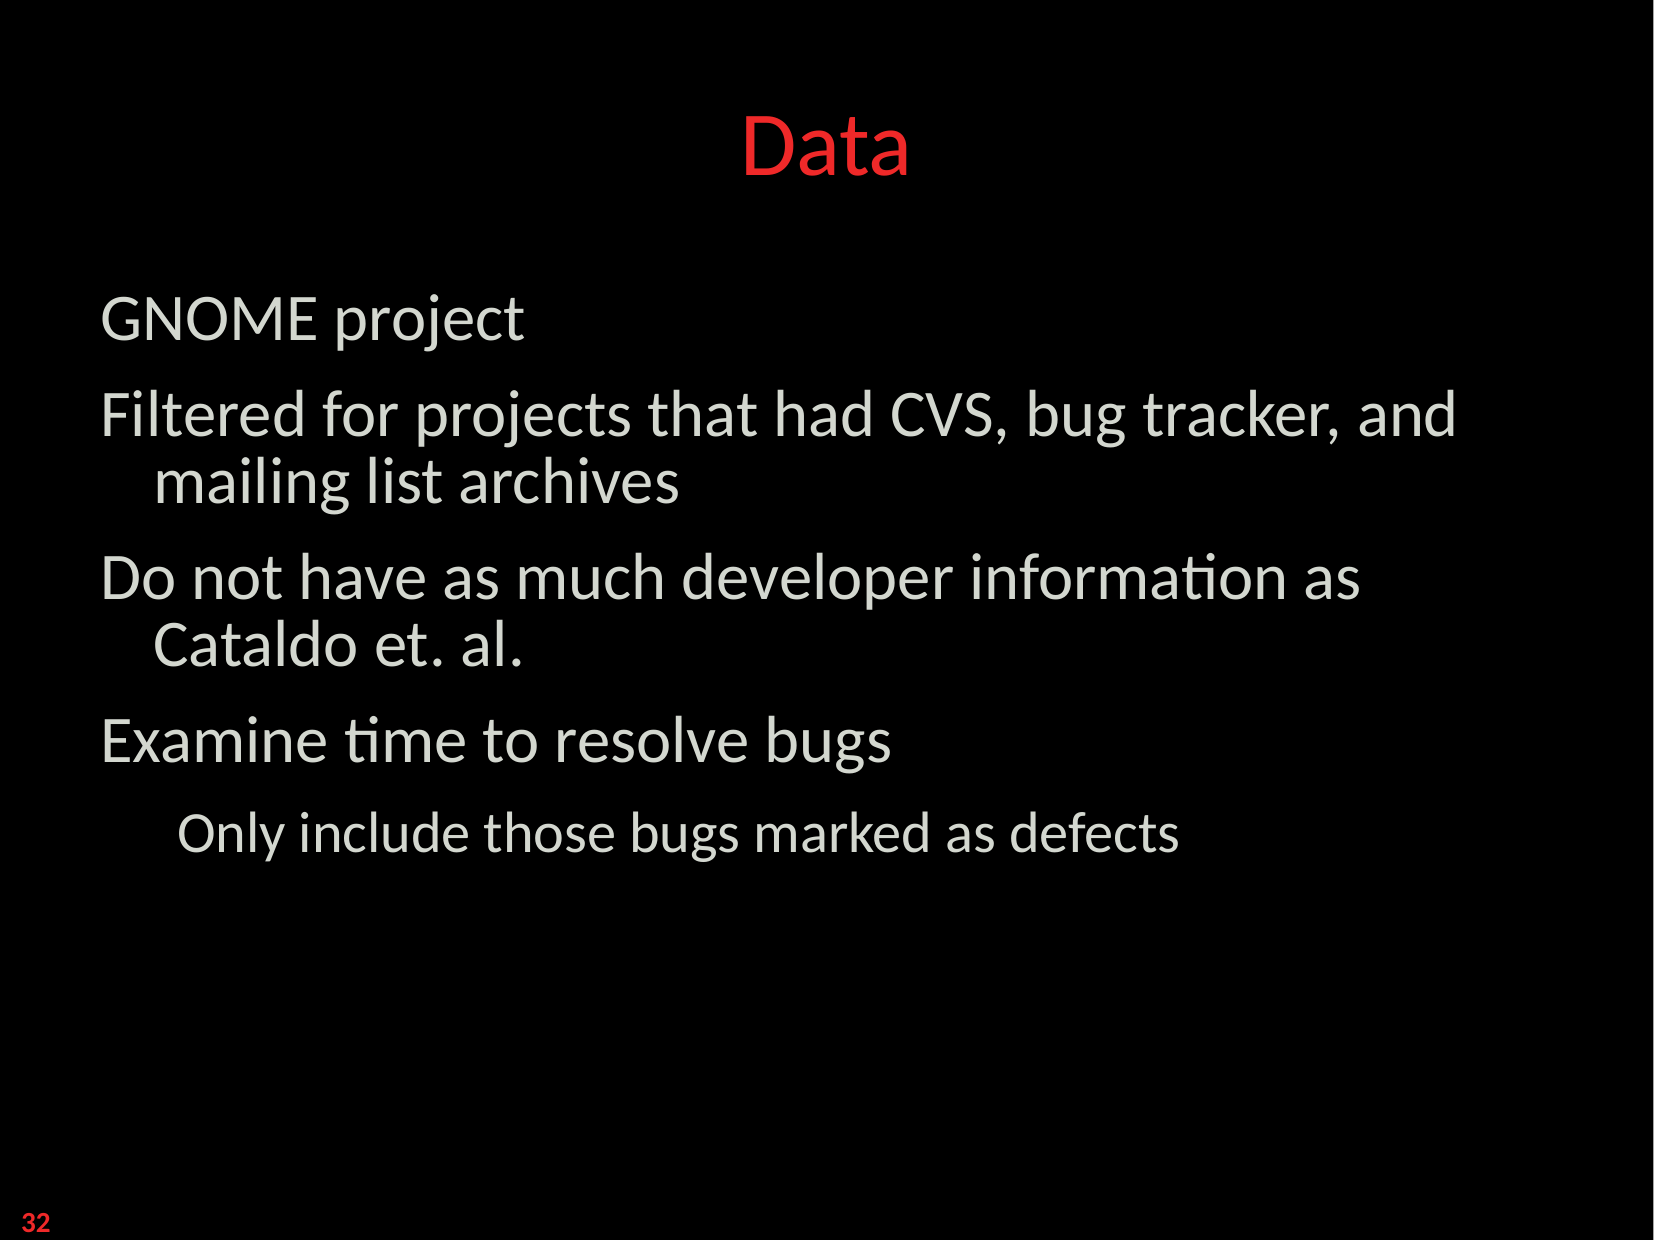

# Data
GNOME project
Filtered for projects that had CVS, bug tracker, and mailing list archives
Do not have as much developer information as Cataldo et. al.
Examine time to resolve bugs
Only include those bugs marked as defects
32